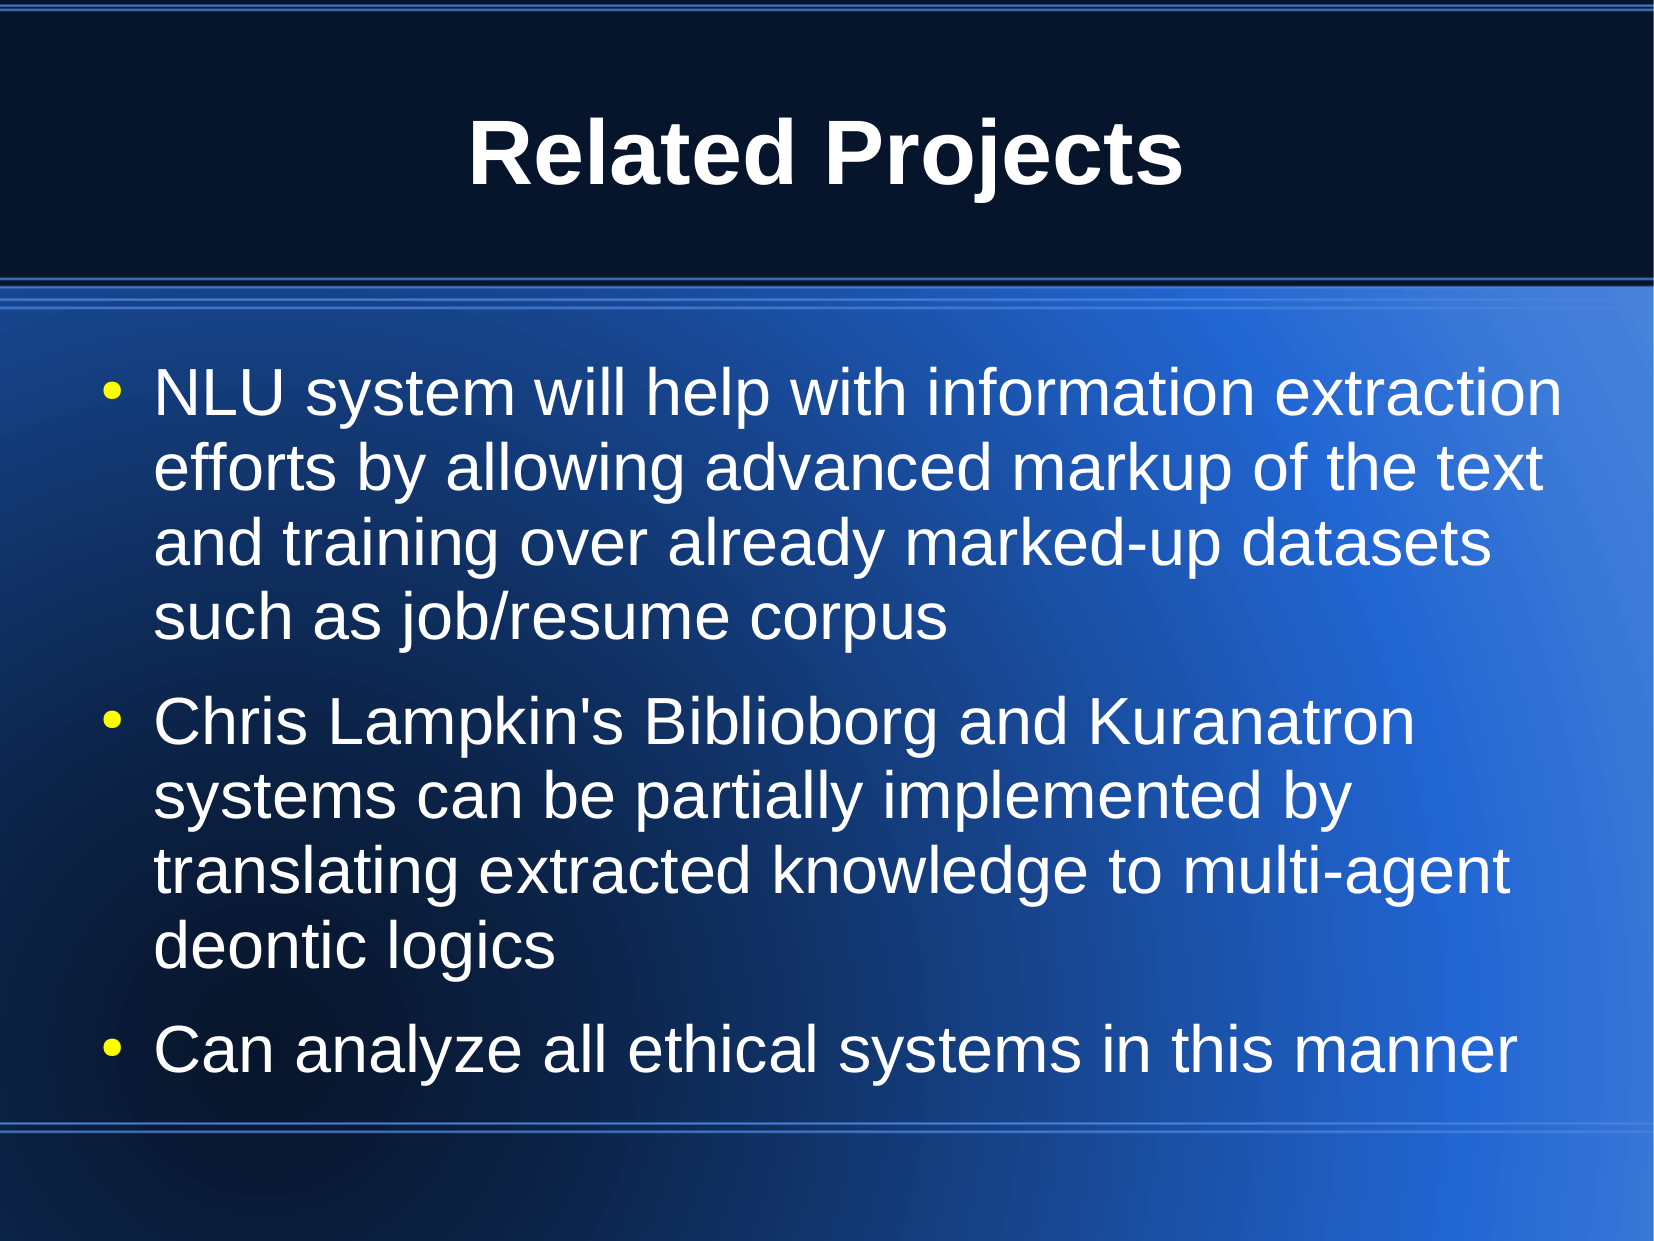

# Related Projects
NLU system will help with information extraction efforts by allowing advanced markup of the text and training over already marked-up datasets such as job/resume corpus
Chris Lampkin's Biblioborg and Kuranatron systems can be partially implemented by translating extracted knowledge to multi-agent deontic logics
Can analyze all ethical systems in this manner